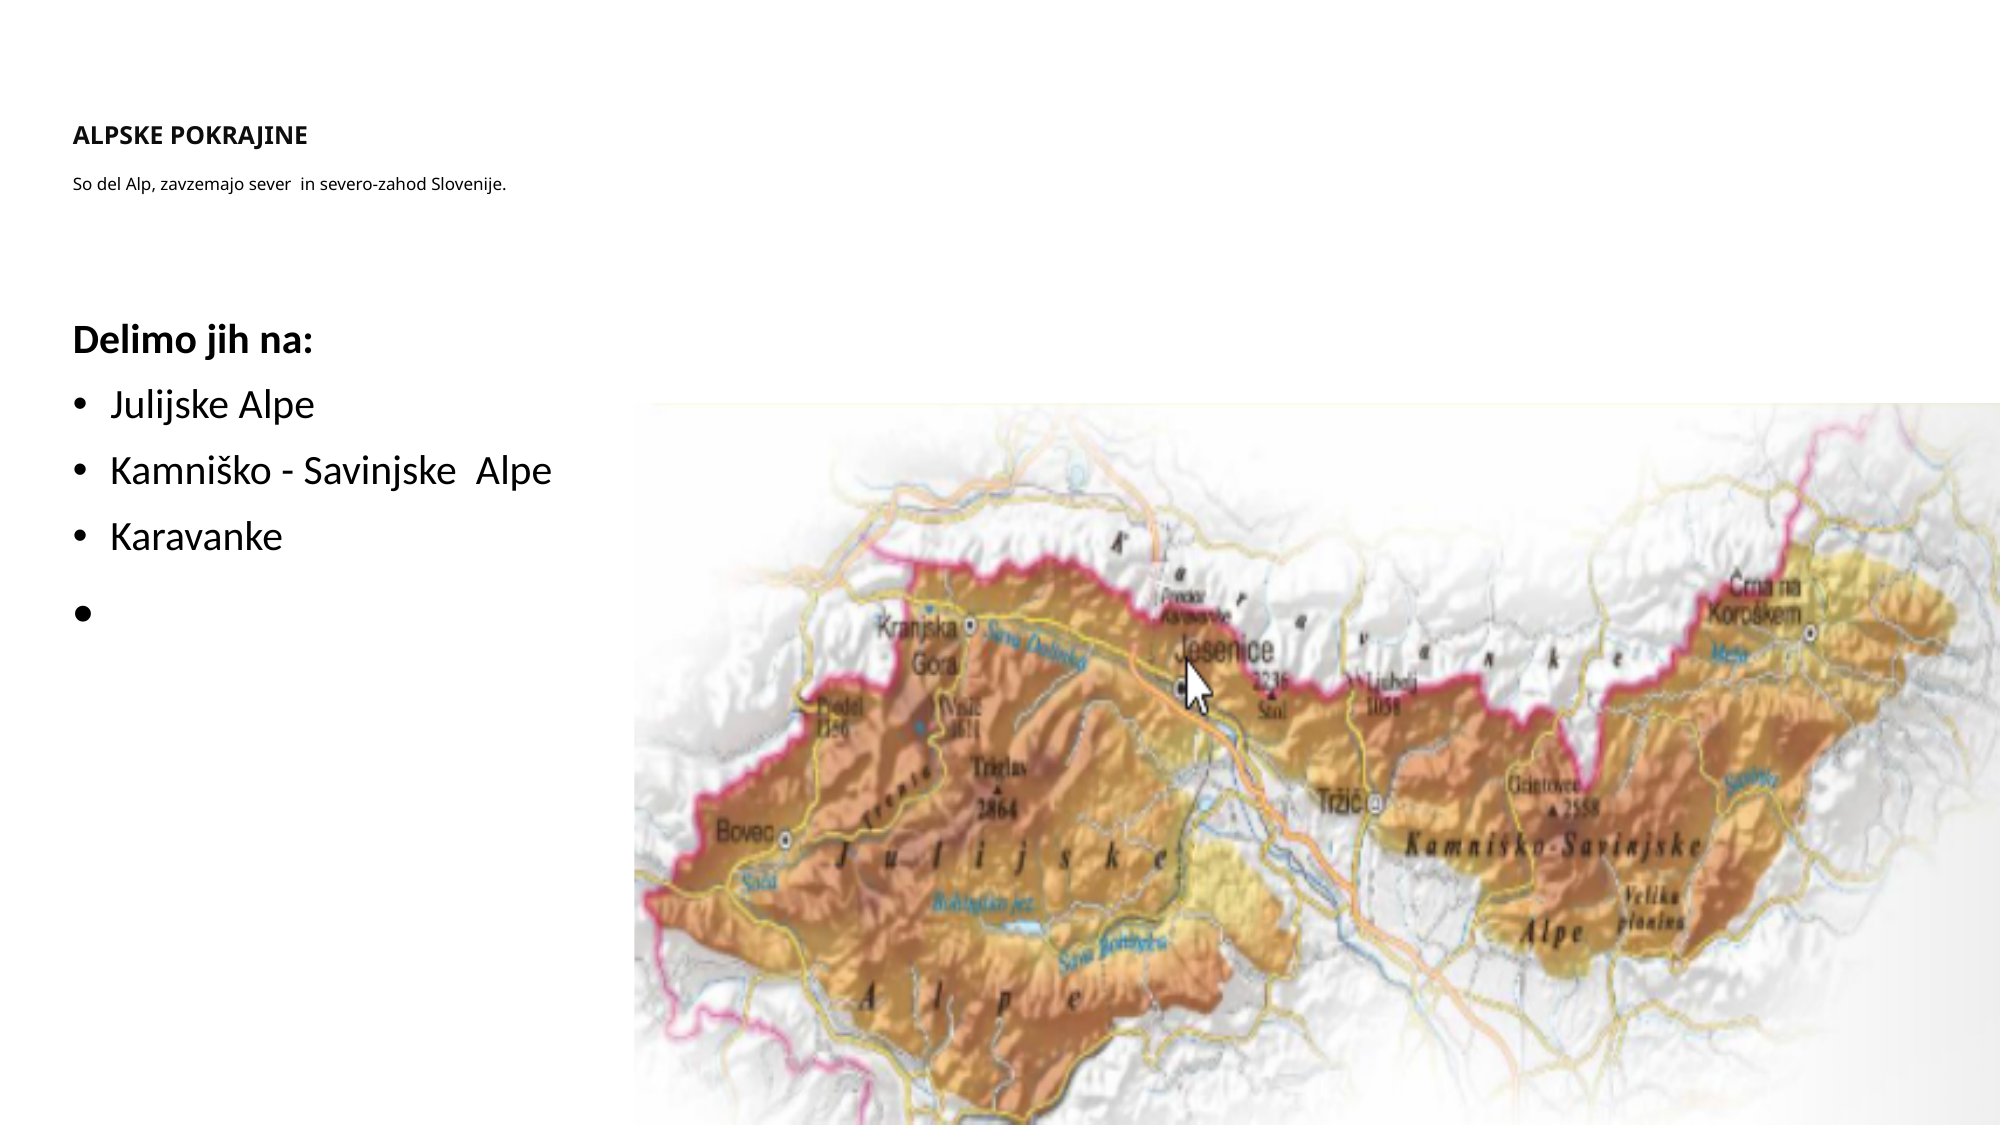

# ALPSKE POKRAJINE So del Alp, zavzemajo sever in severo-zahod Slovenije.
Delimo jih na:
Julijske Alpe
Kamniško - Savinjske Alpe
Karavanke